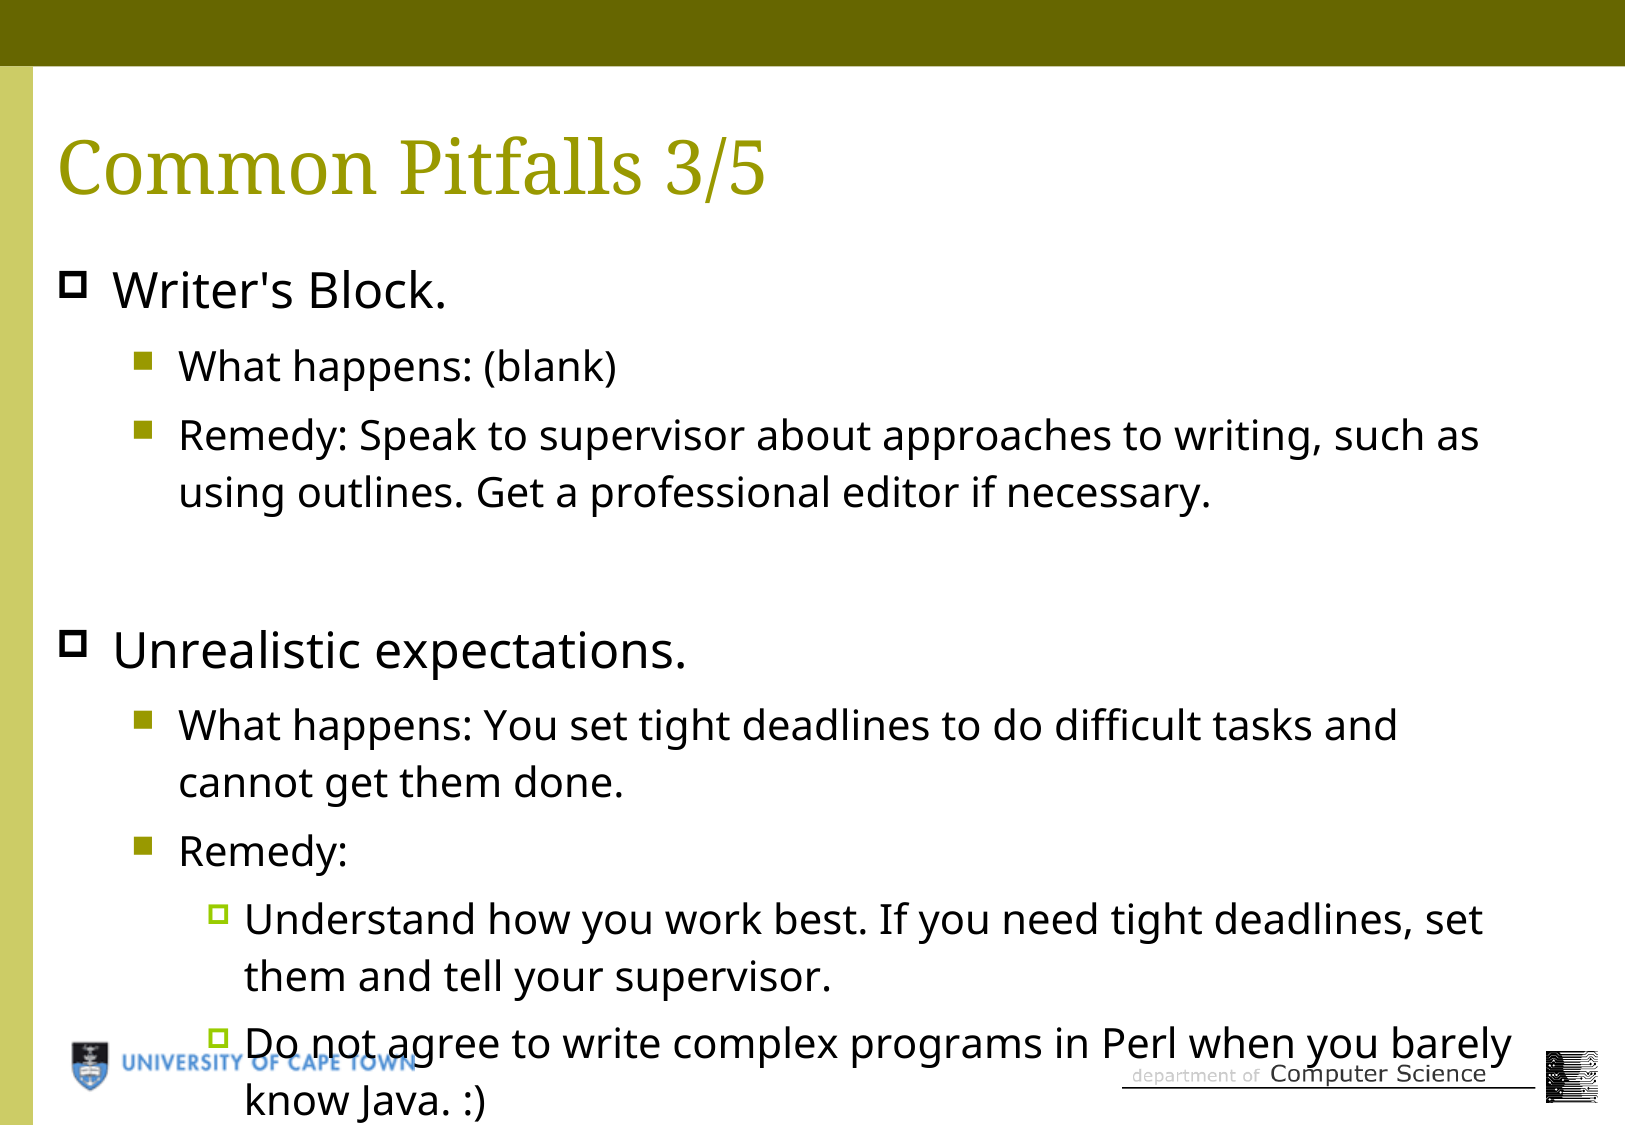

# Common Pitfalls 3/5
Writer's Block.
What happens: (blank)
Remedy: Speak to supervisor about approaches to writing, such as using outlines. Get a professional editor if necessary.
Unrealistic expectations.
What happens: You set tight deadlines to do difficult tasks and cannot get them done.
Remedy:
Understand how you work best. If you need tight deadlines, set them and tell your supervisor.
Do not agree to write complex programs in Perl when you barely know Java. :)